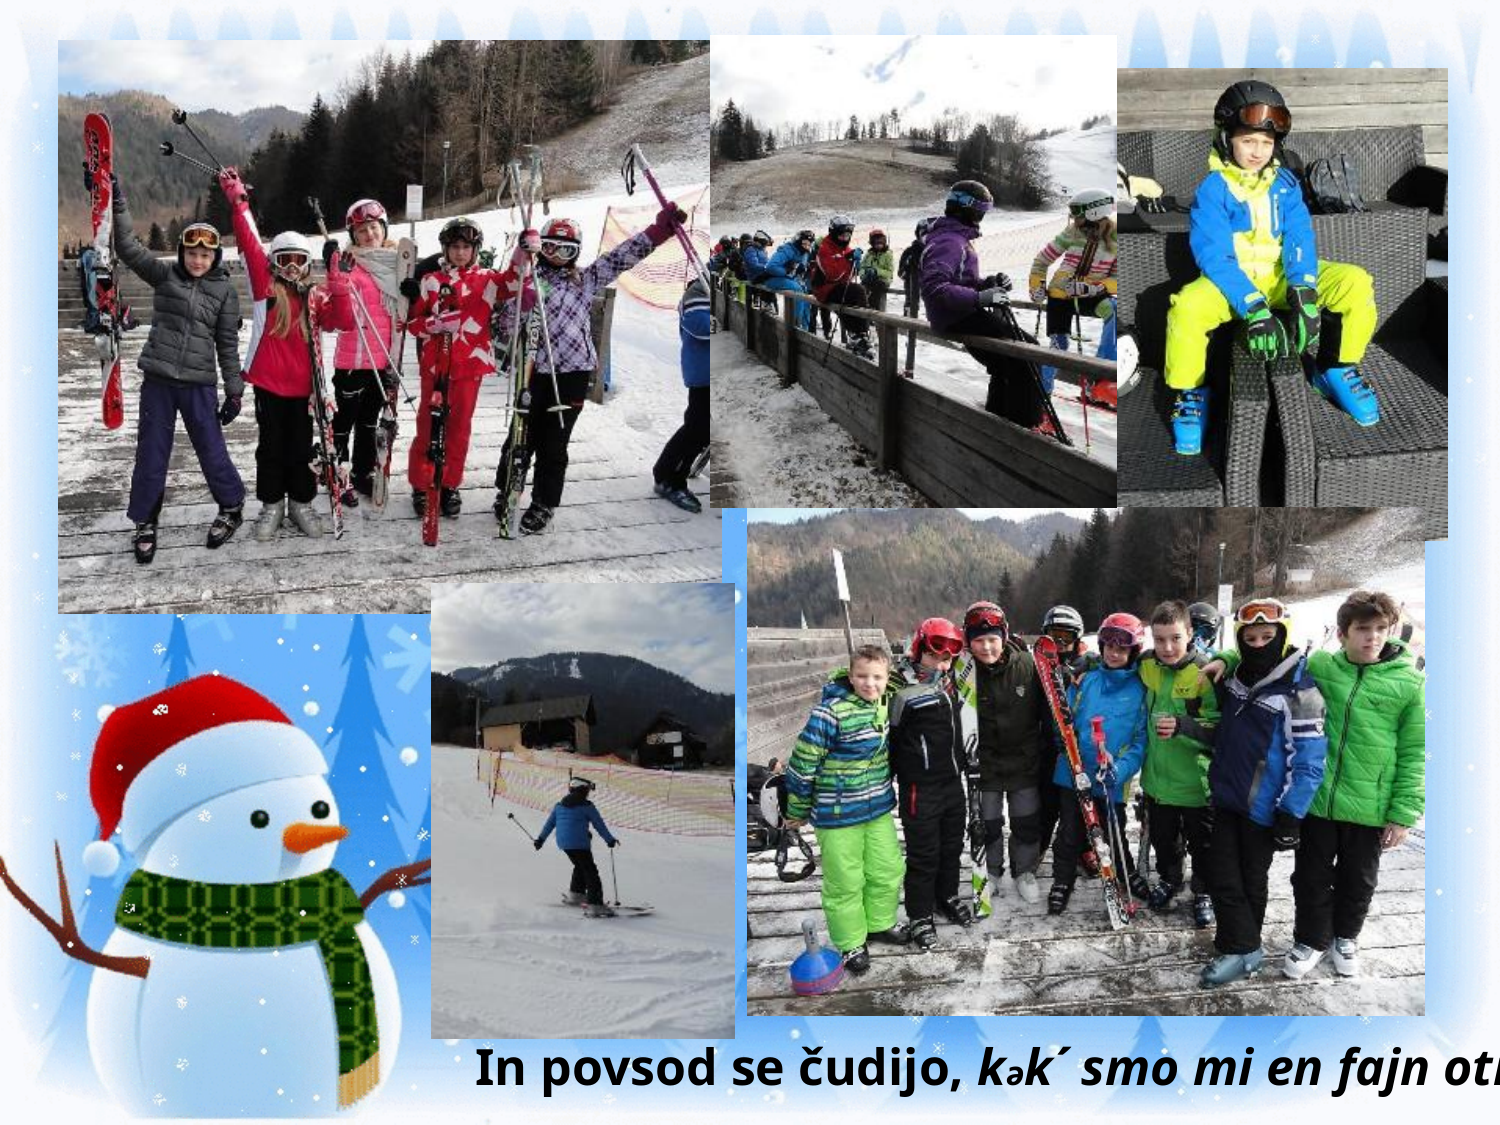

In povsod se čudijo, kək´ smo mi en fajn otroc … 